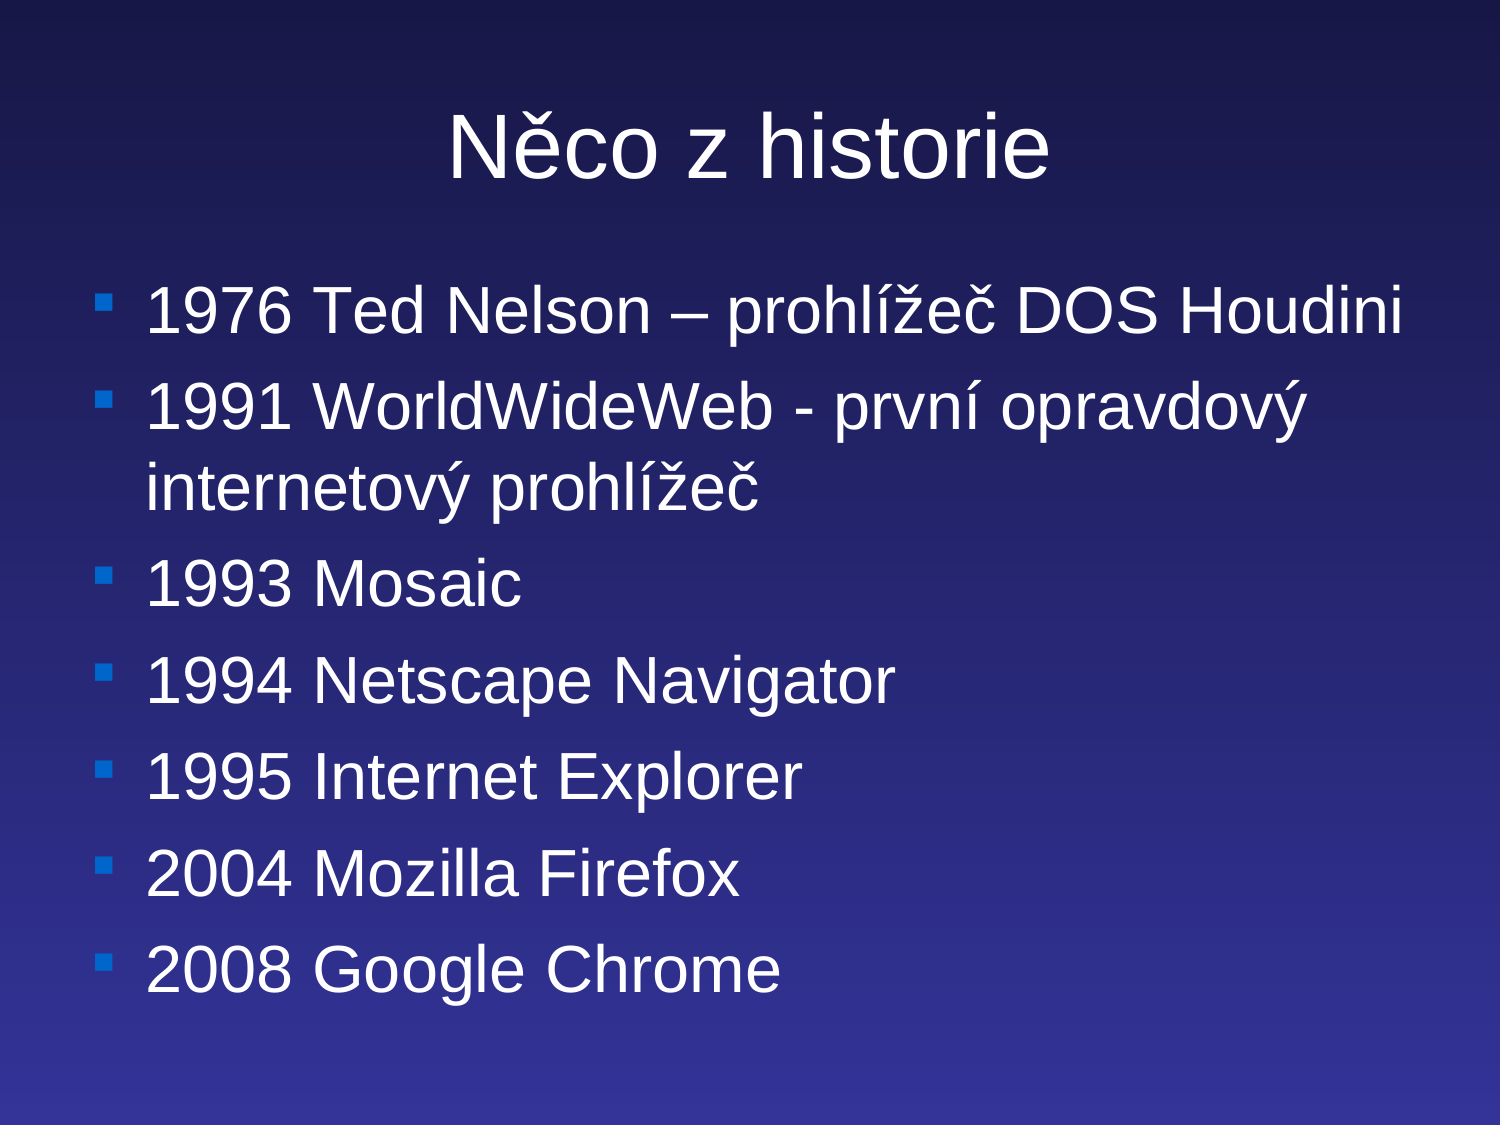

# Něco z historie
1976 Ted Nelson – prohlížeč DOS Houdini
1991 WorldWideWeb - první opravdový internetový prohlížeč
1993 Mosaic
1994 Netscape Navigator
1995 Internet Explorer
2004 Mozilla Firefox
2008 Google Chrome